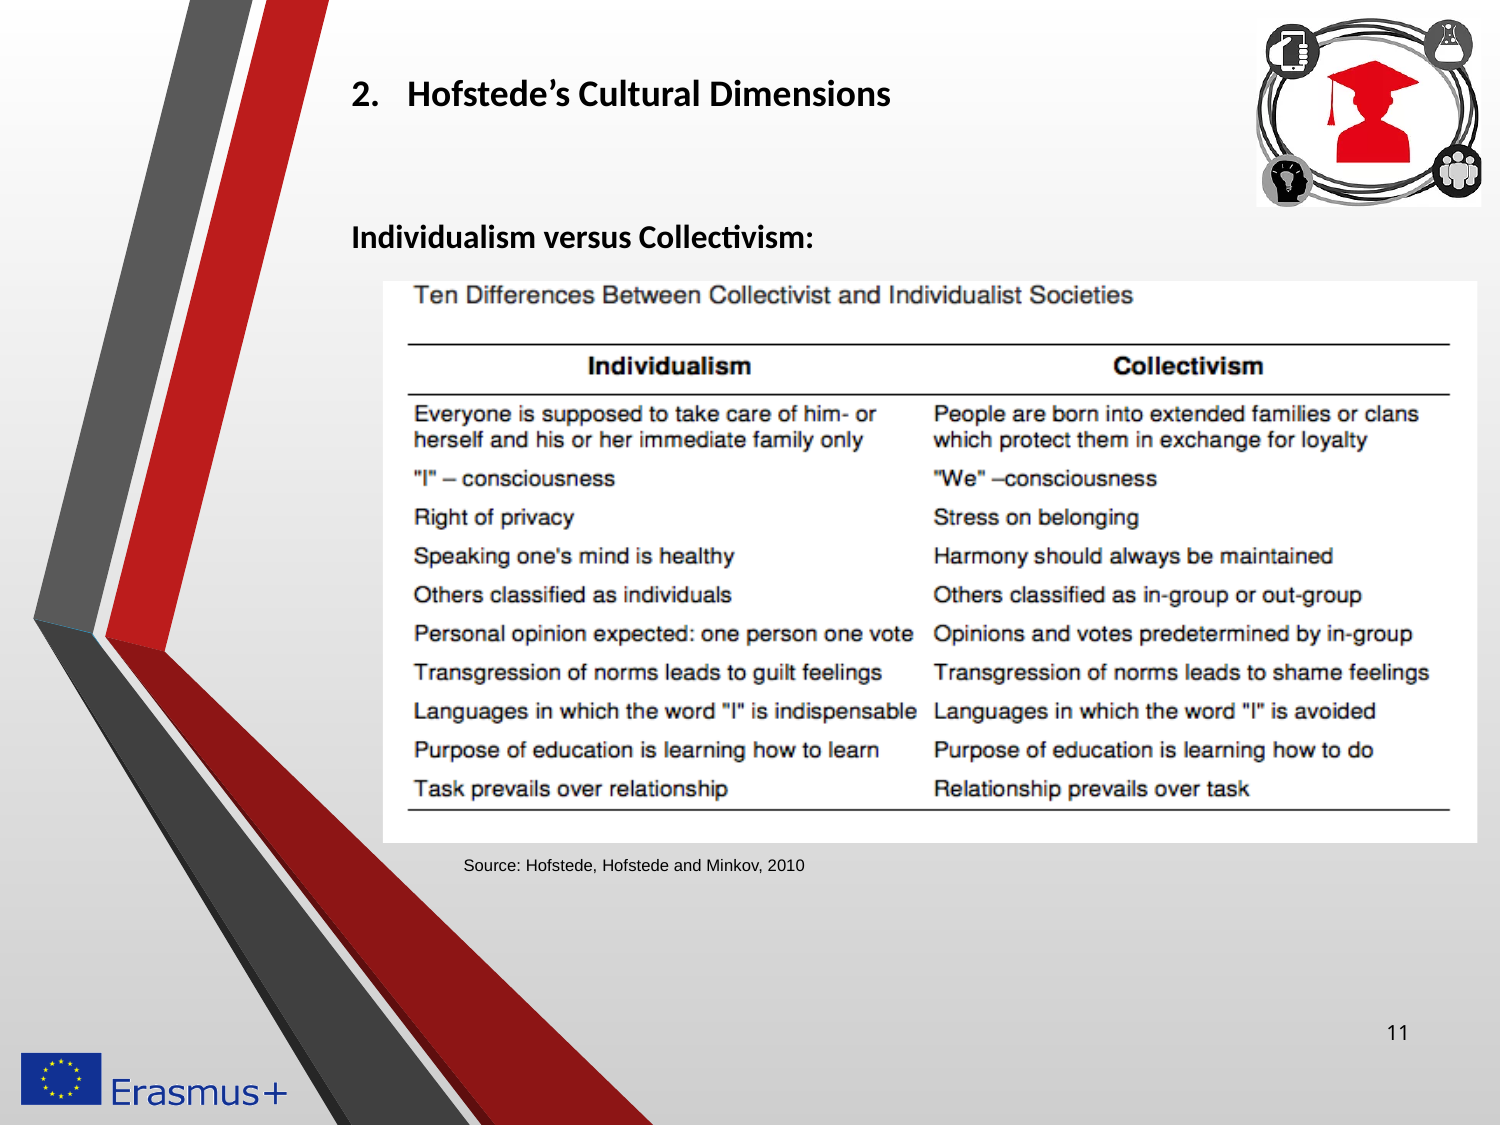

Hofstede’s Cultural Dimensions
Individualism versus Collectivism:
Source: Hofstede, Hofstede and Minkov, 2010